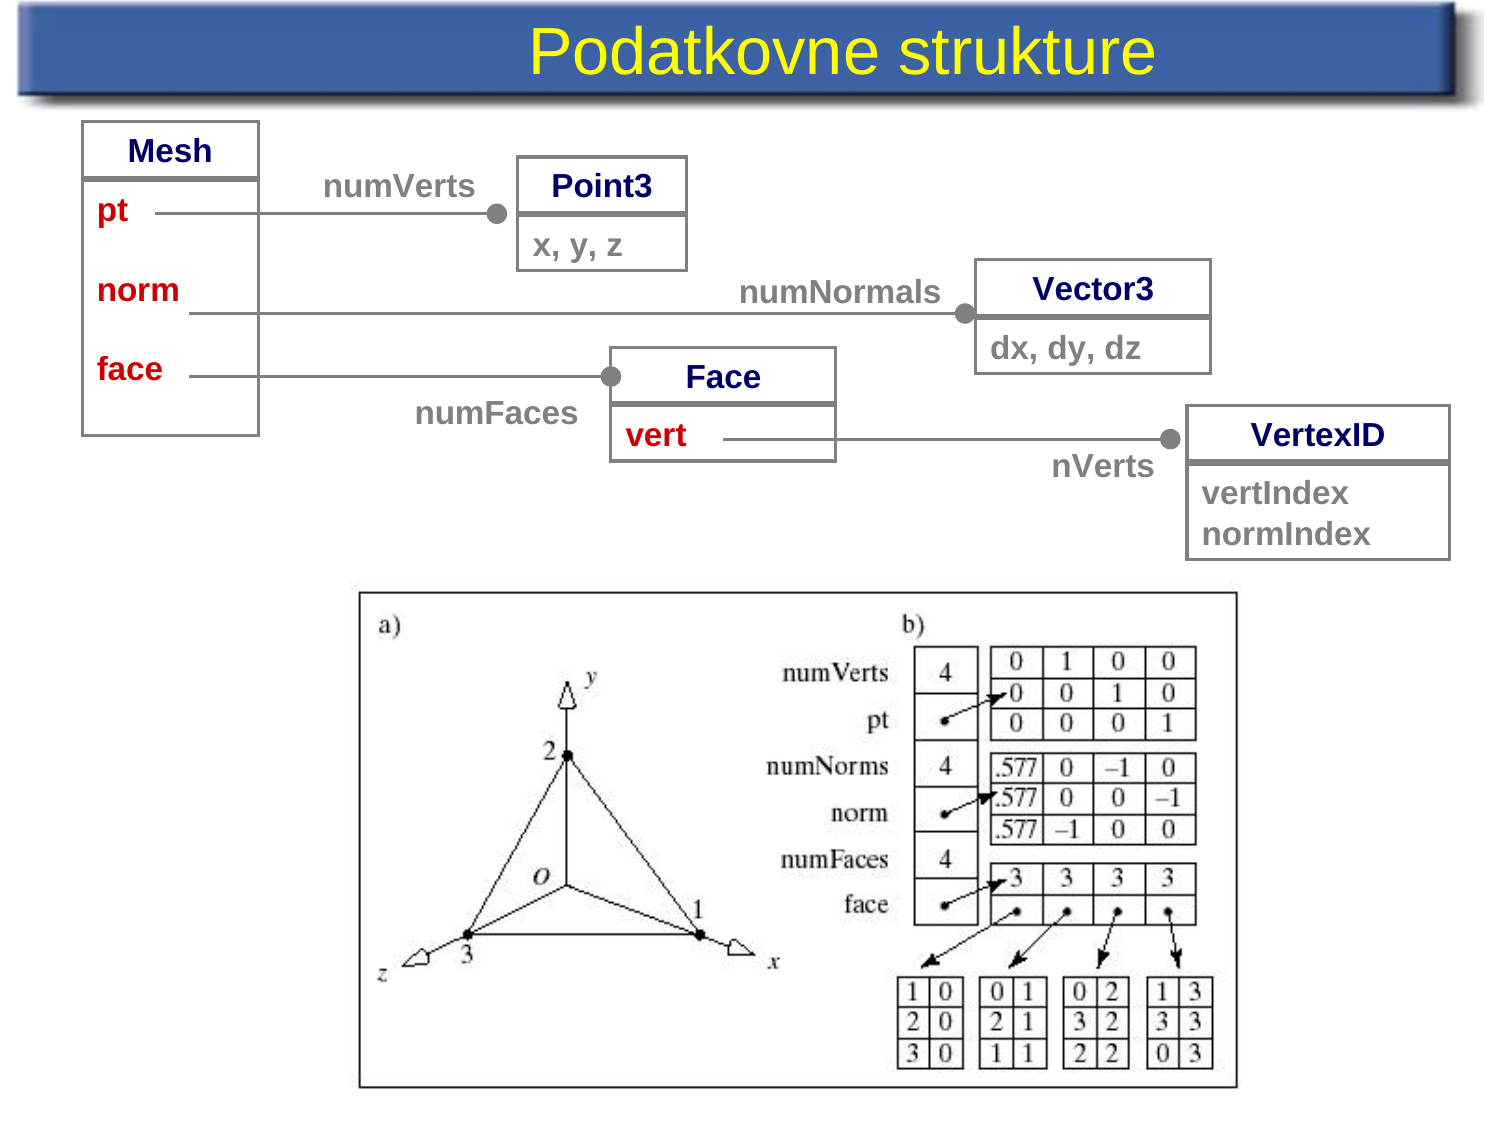

Podatkovne strukture
Mesh
numVerts
Point3
pt
norm
face
x, y, z
Vector3
numNormals
dx, dy, dz
Face
numFaces
vert
VertexID
nVerts
vertIndex
normIndex